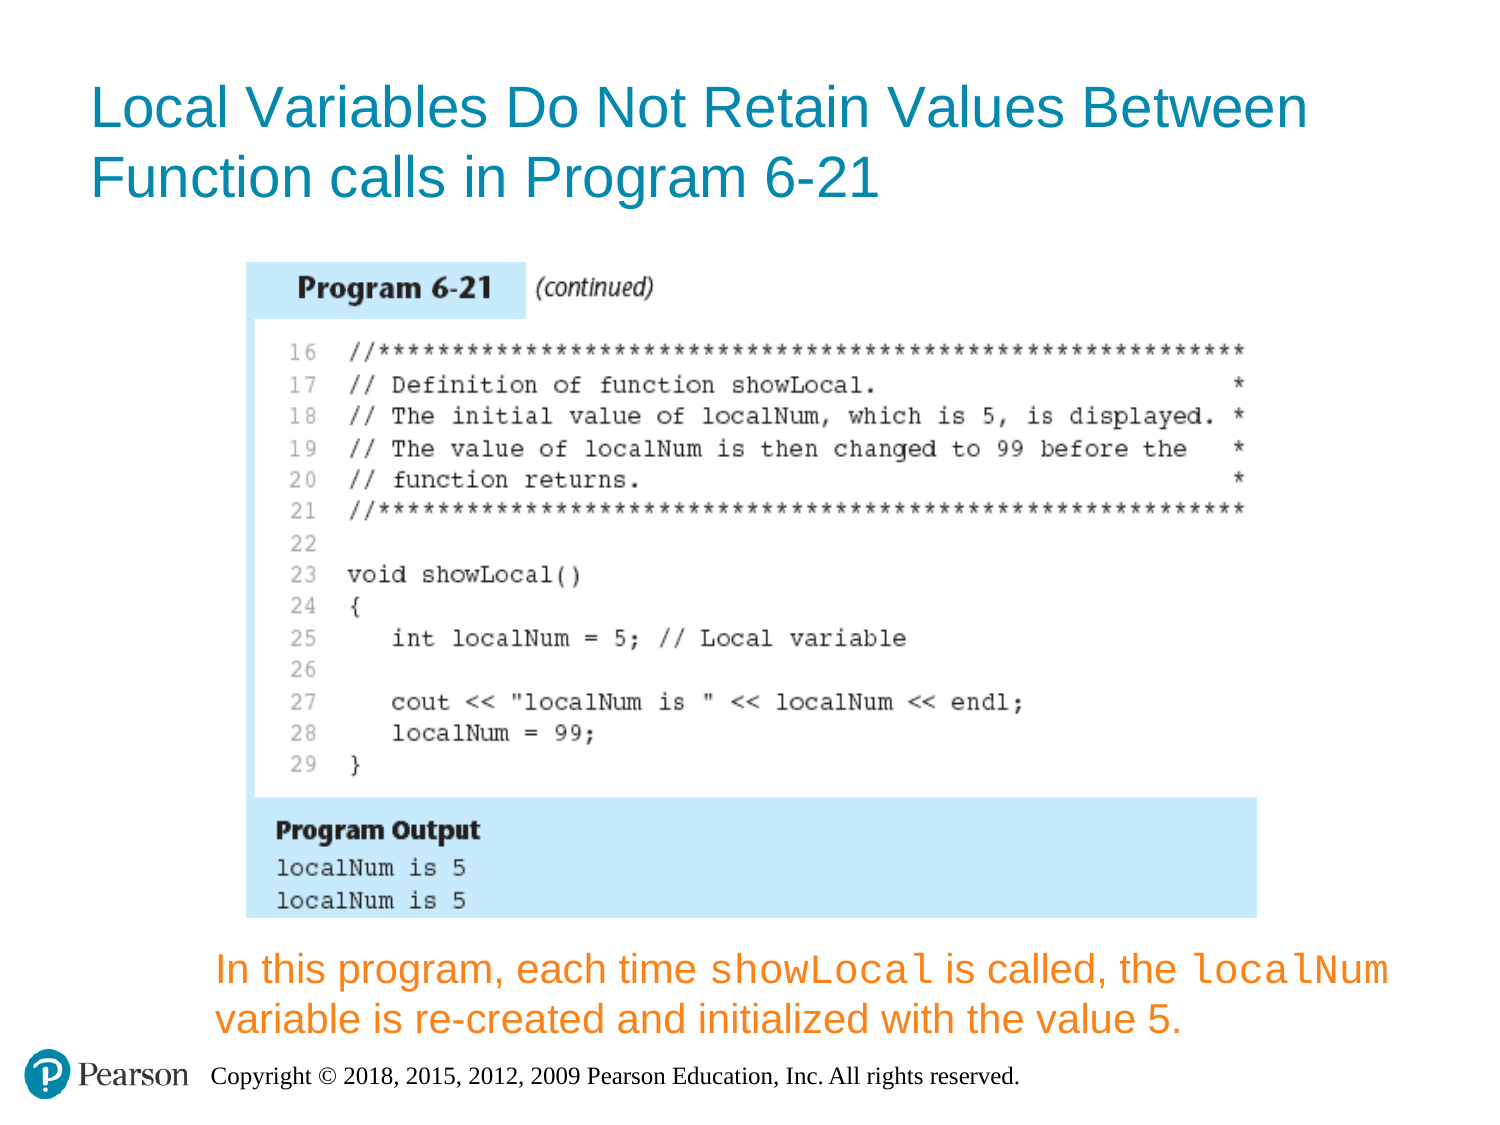

# Local Variables Do Not Retain Values Between Function calls in Program 6-21
In this program, each time showLocal is called, the localNum variable is re-created and initialized with the value 5.